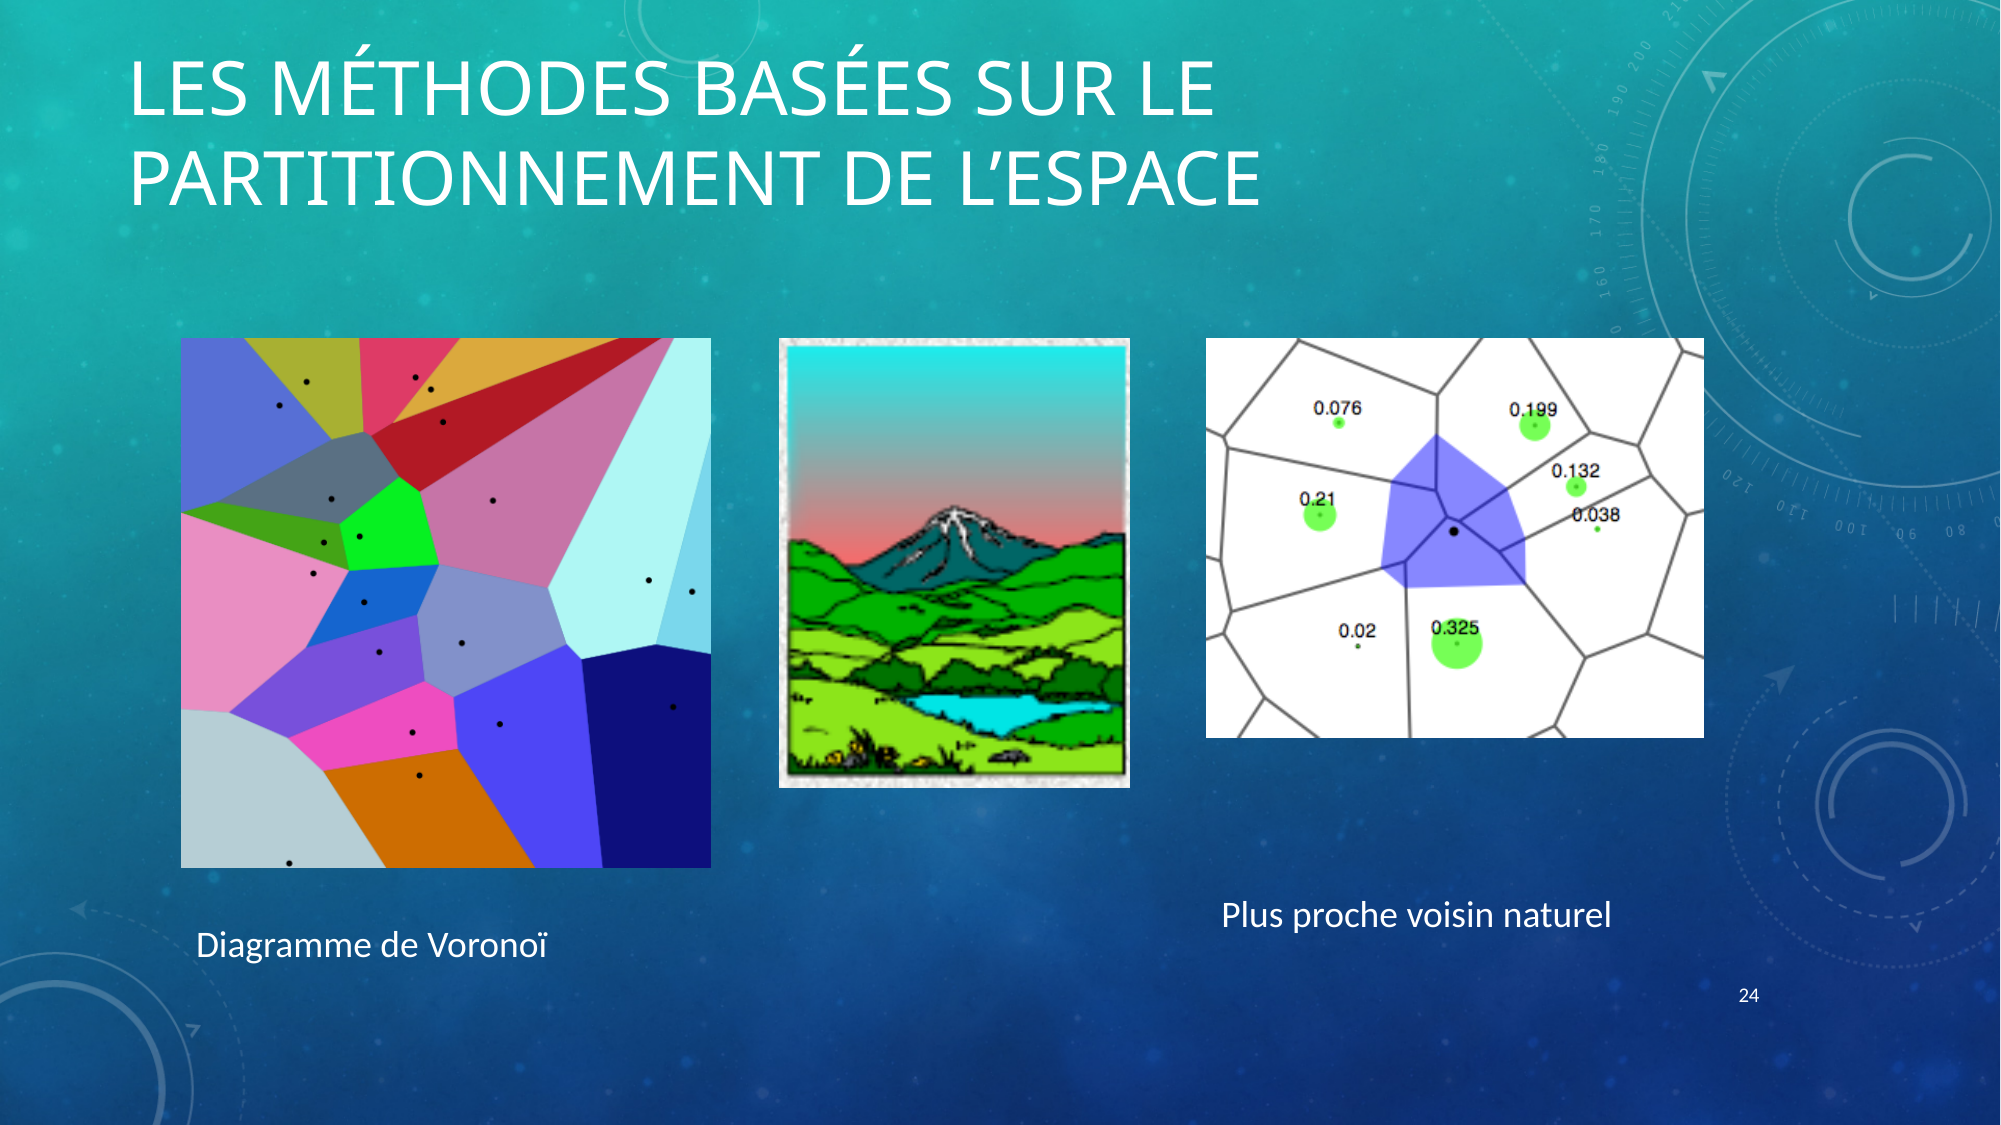

# LES MÉTHODES BASÉES SUR LE PARTITIONNEMENT DE L’ESPACE
Plus proche voisin naturel
Diagramme de Voronoï